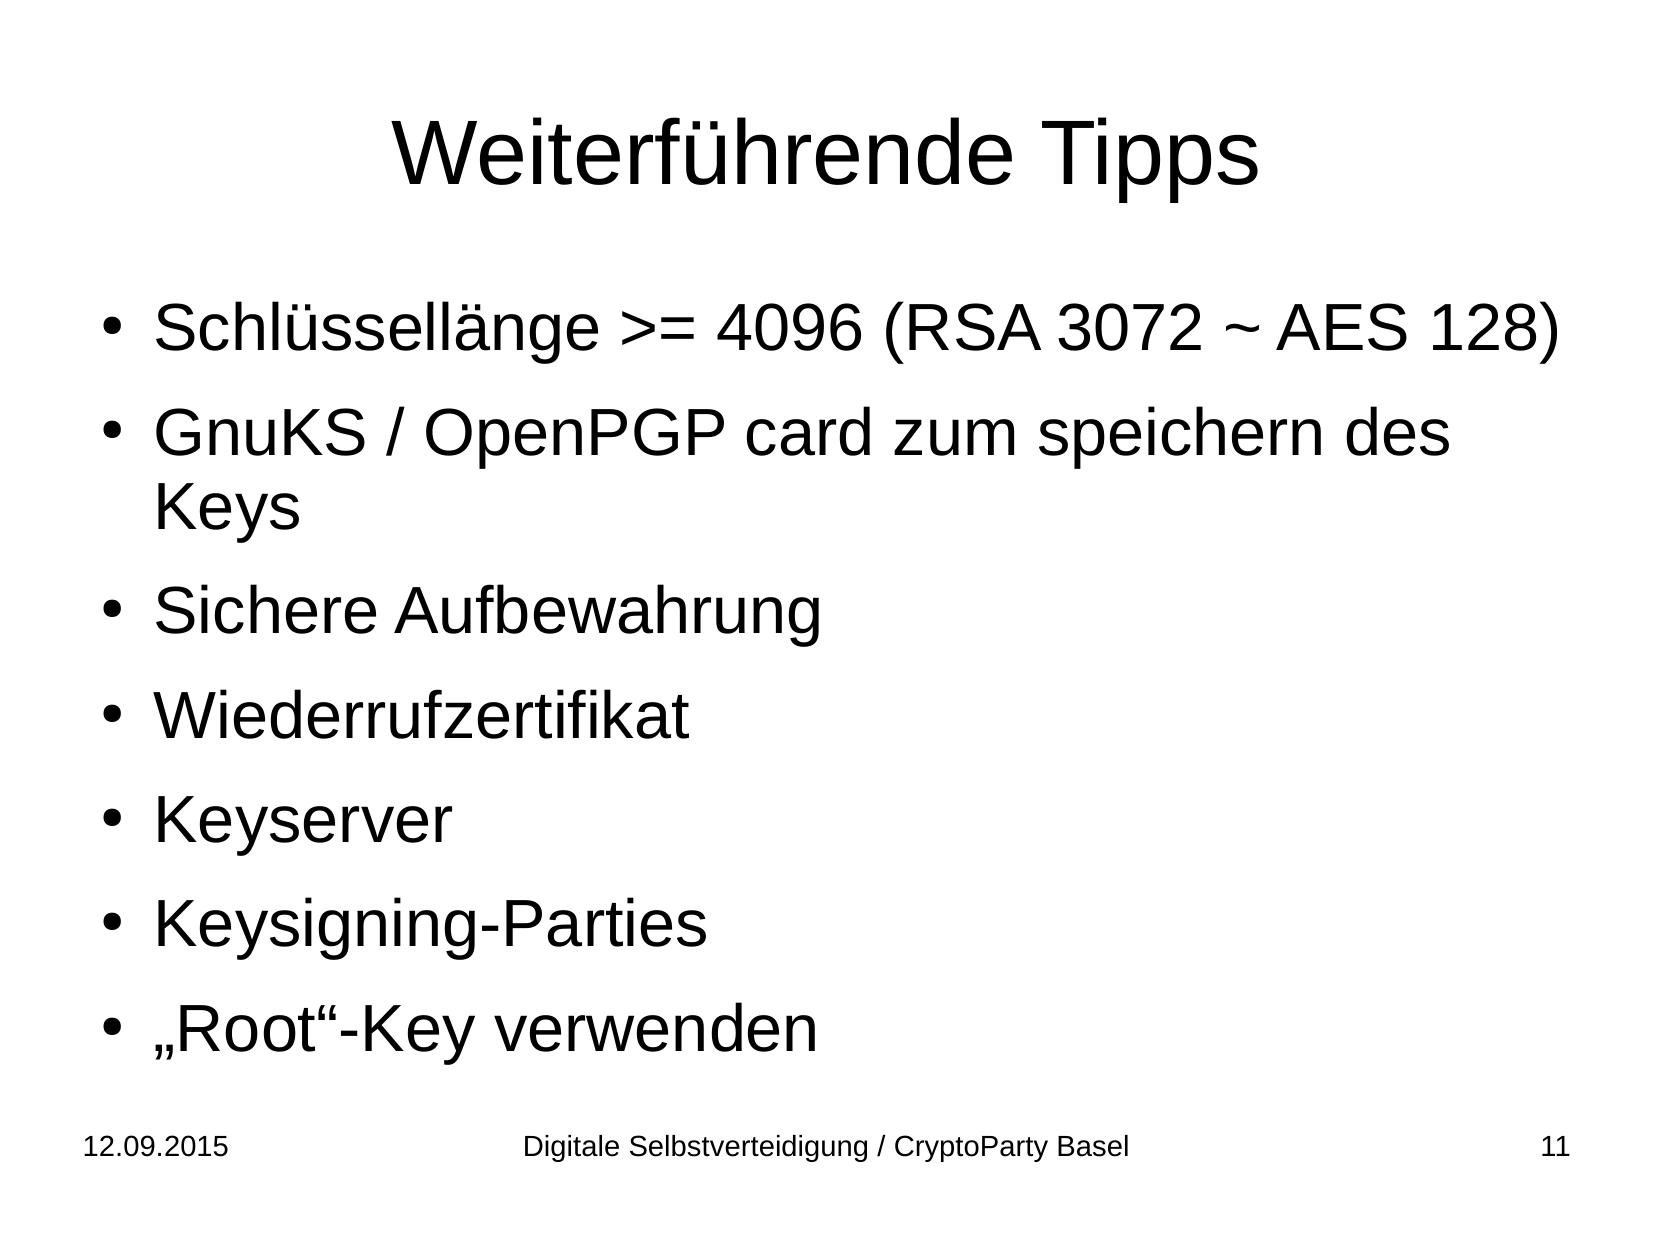

# Weiterführende Tipps
Schlüssellänge >= 4096 (RSA 3072 ~ AES 128)
GnuKS / OpenPGP card zum speichern des Keys
Sichere Aufbewahrung
Wiederrufzertifikat
Keyserver
Keysigning-Parties
„Root“-Key verwenden
12.09.2015
Digitale Selbstverteidigung / CryptoParty Basel
11